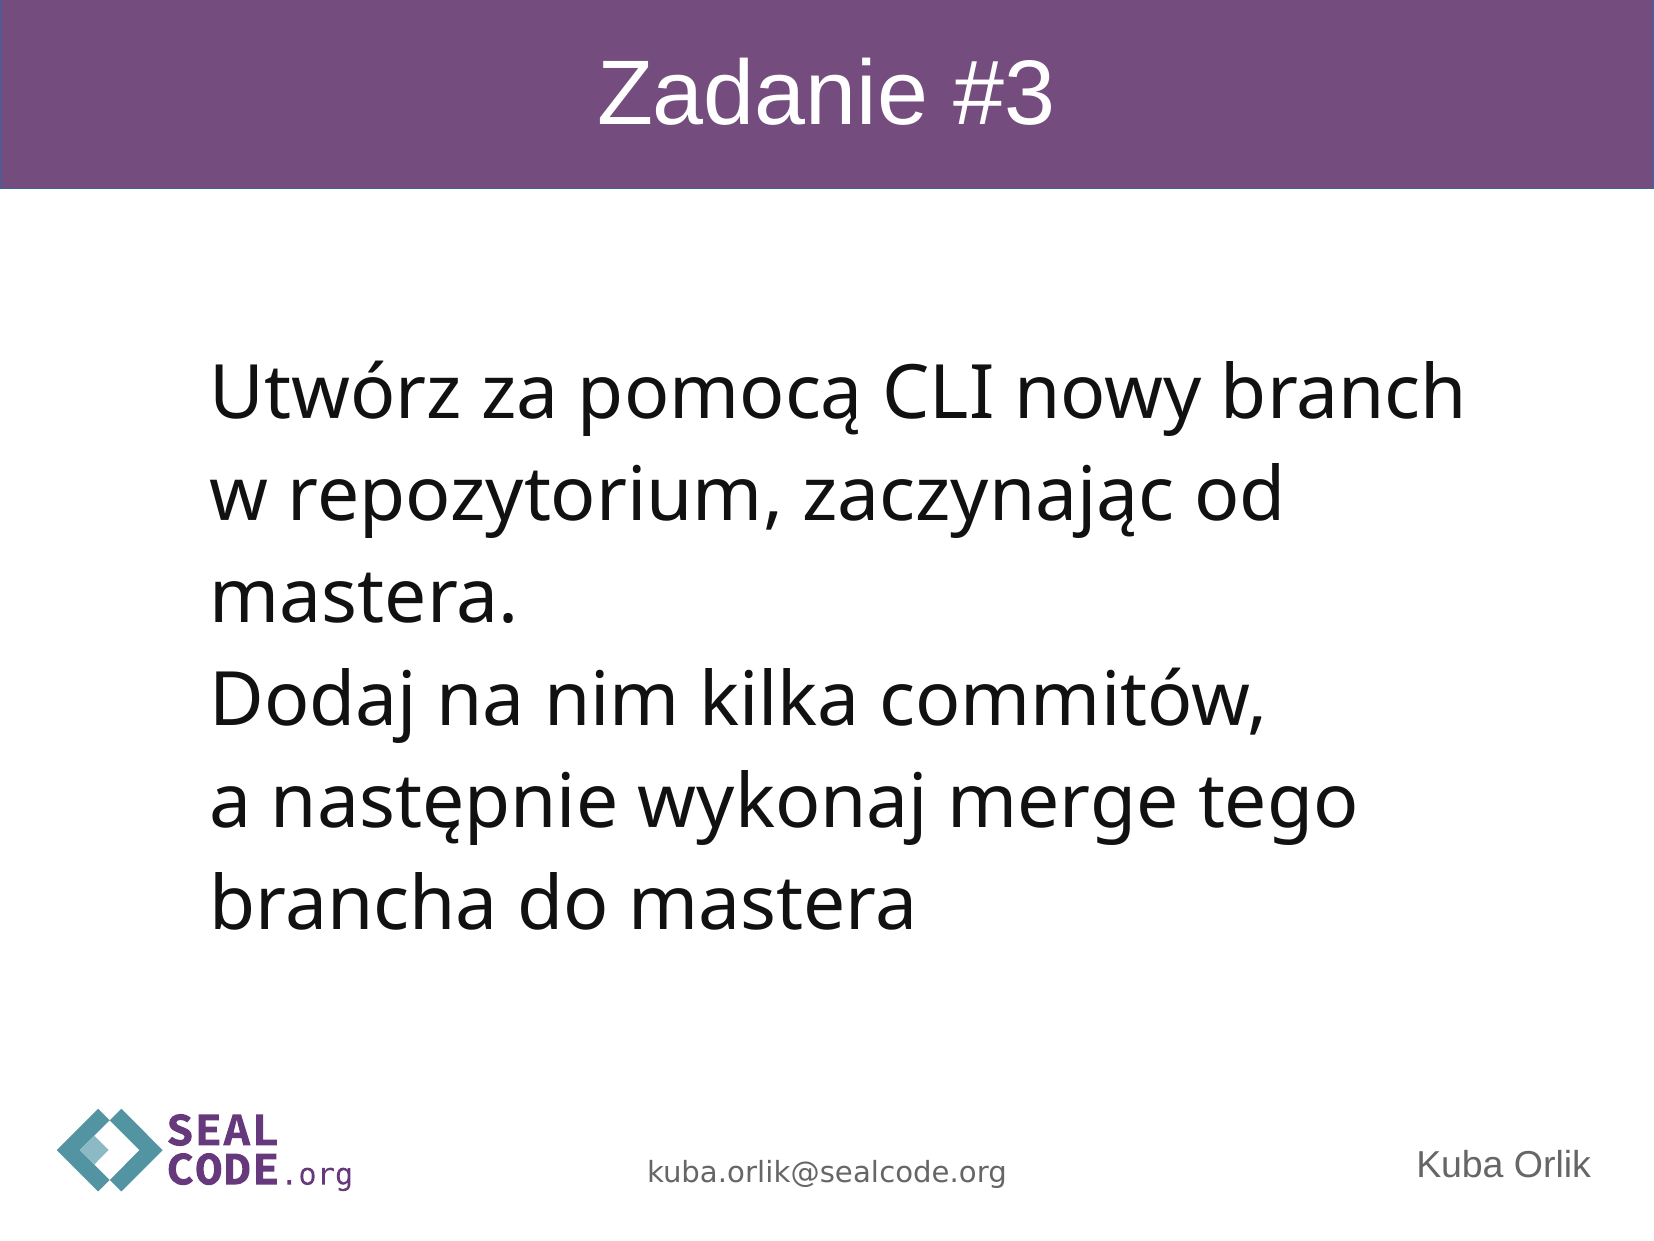

# Zadanie #3
Utwórz za pomocą CLI nowy branch w repozytorium, zaczynając od mastera.
Dodaj na nim kilka commitów, a następnie wykonaj merge tego brancha do mastera